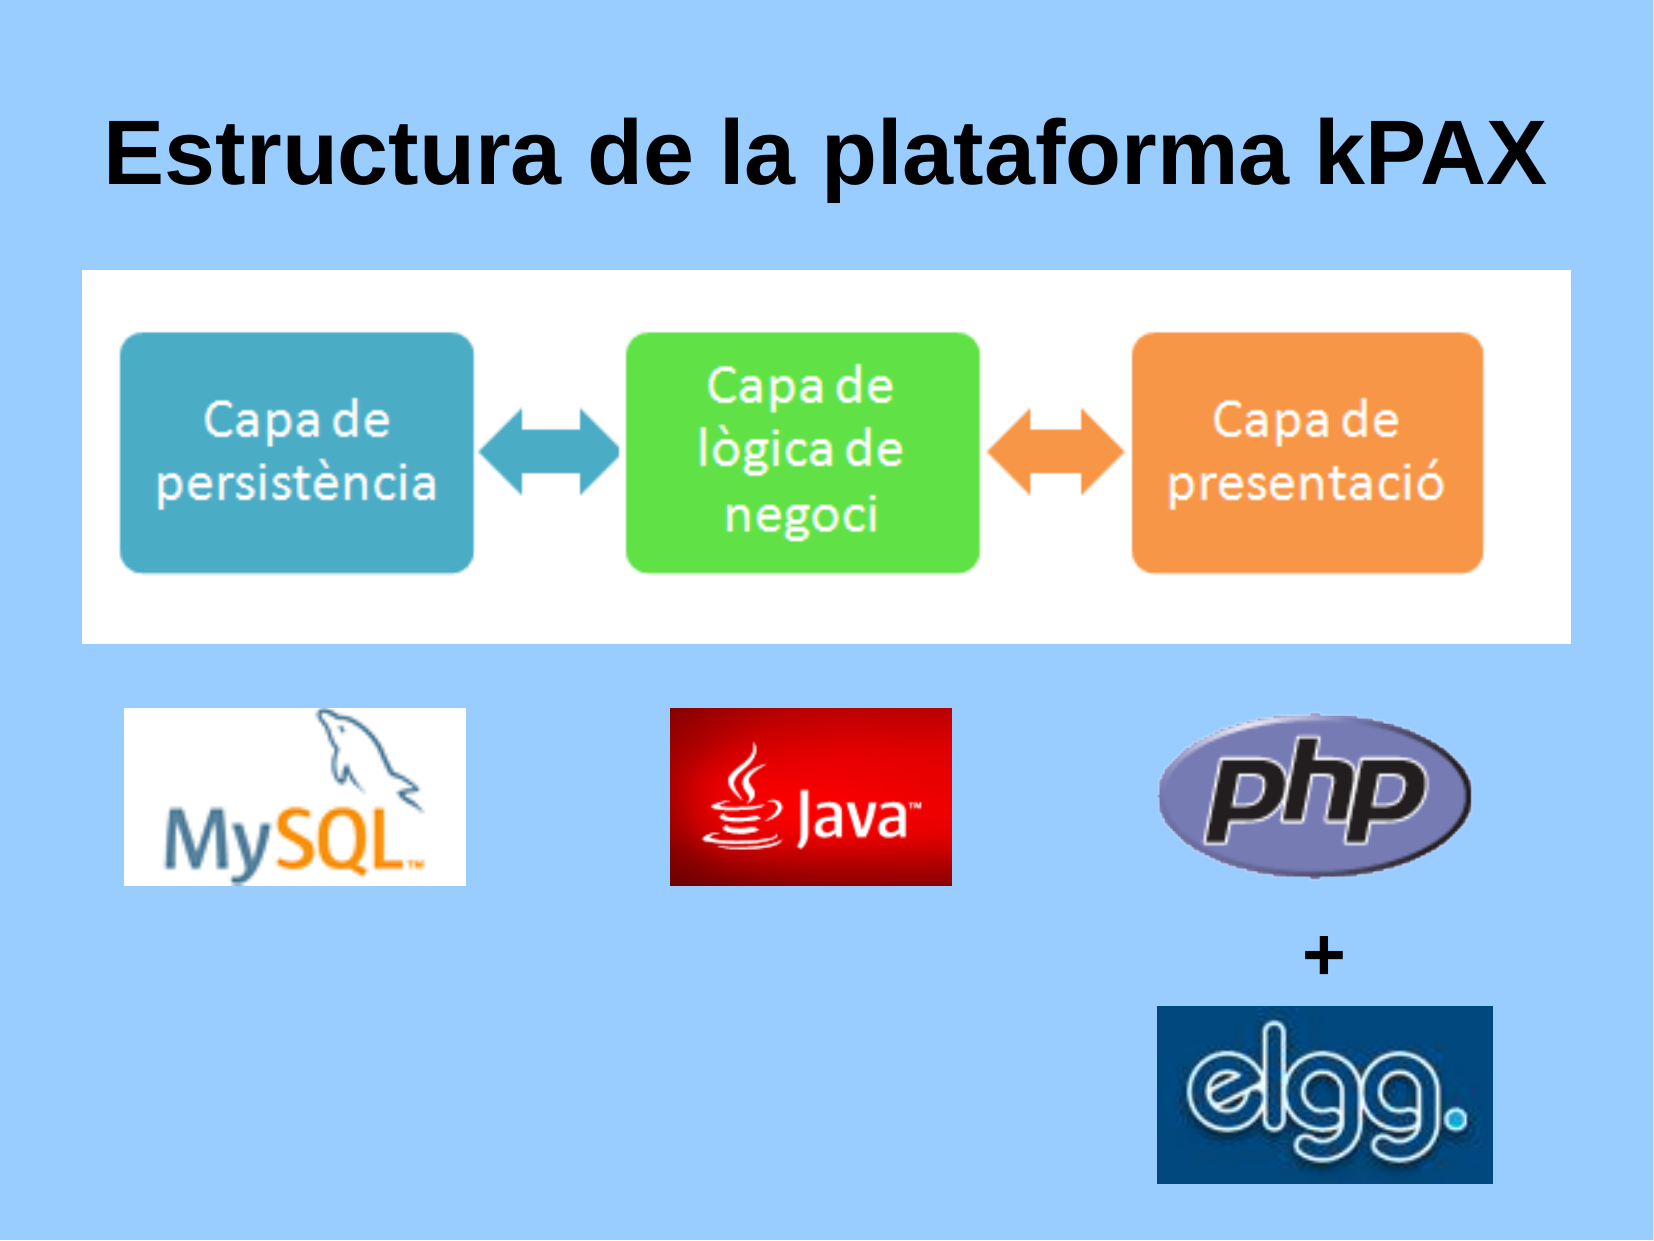

# Estructura de la plataforma kPAX
+